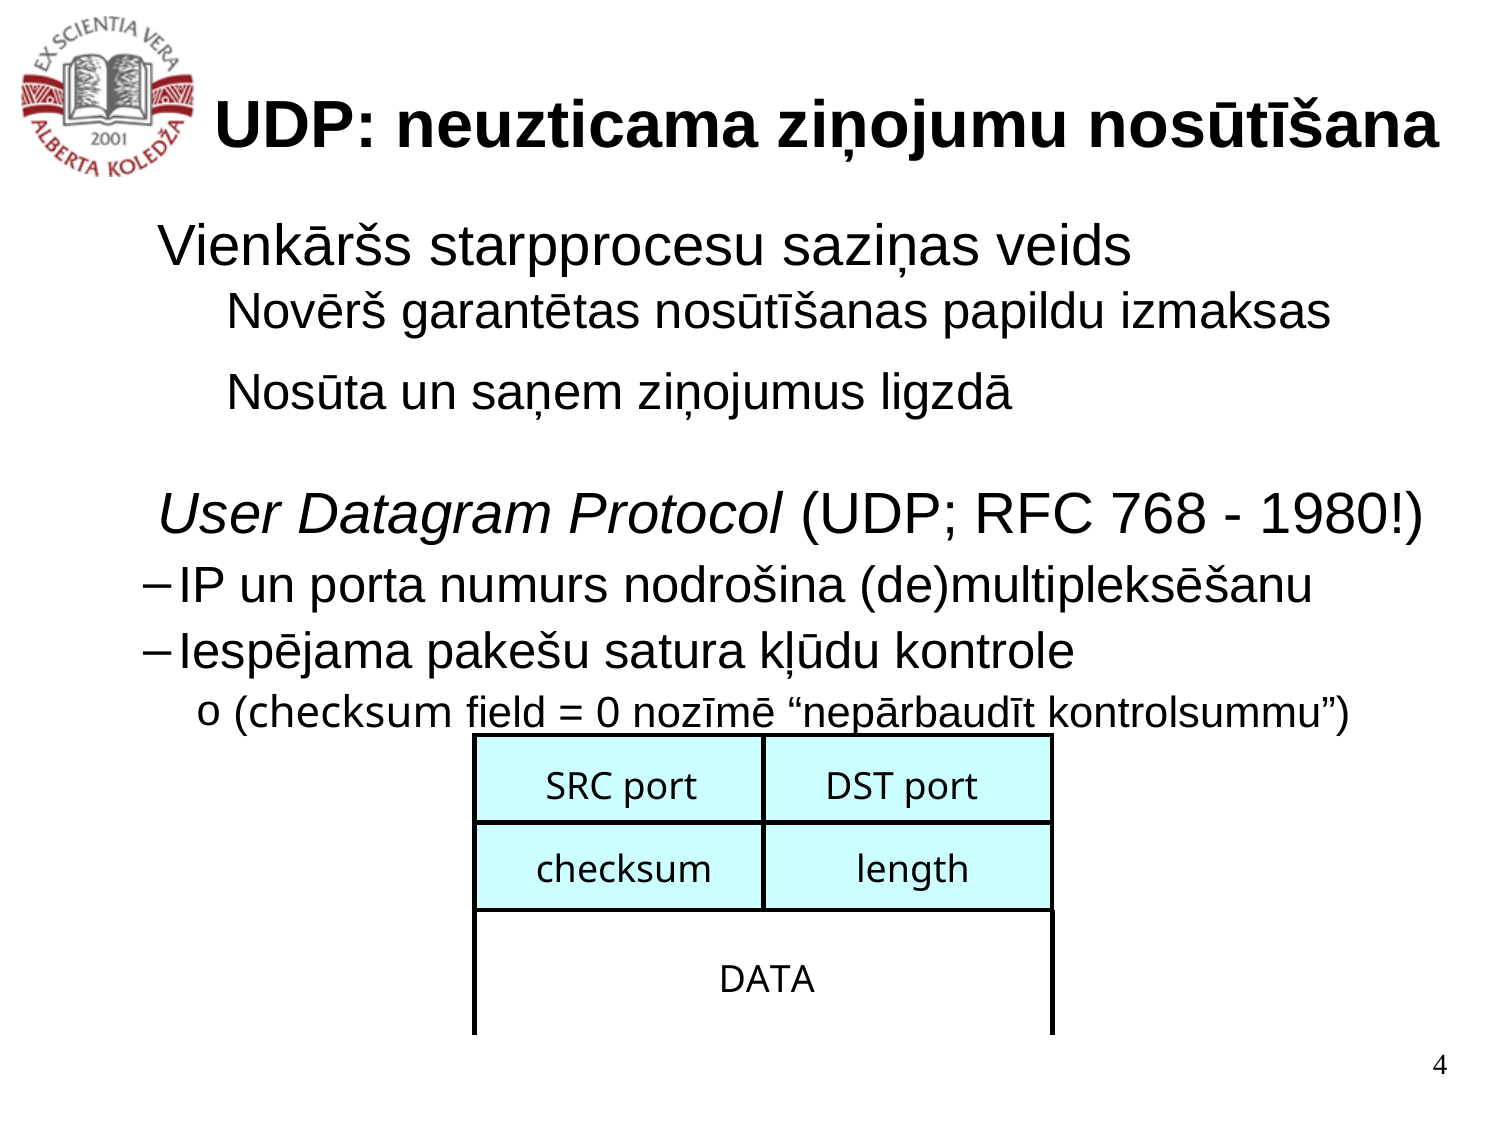

# UDP: neuzticama ziņojumu nosūtīšana
Vienkāršs starpprocesu saziņas veids
Novērš garantētas nosūtīšanas papildu izmaksas
Nosūta un saņem ziņojumus ligzdā
User Datagram Protocol (UDP; RFC 768 - 1980!)
IP un porta numurs nodrošina (de)multipleksēšanu
Iespējama pakešu satura kļūdu kontrole
(checksum field = 0 nozīmē “nepārbaudīt kontrolsummu”)
 SRC port
 DST port
checksum
length
DATA
3